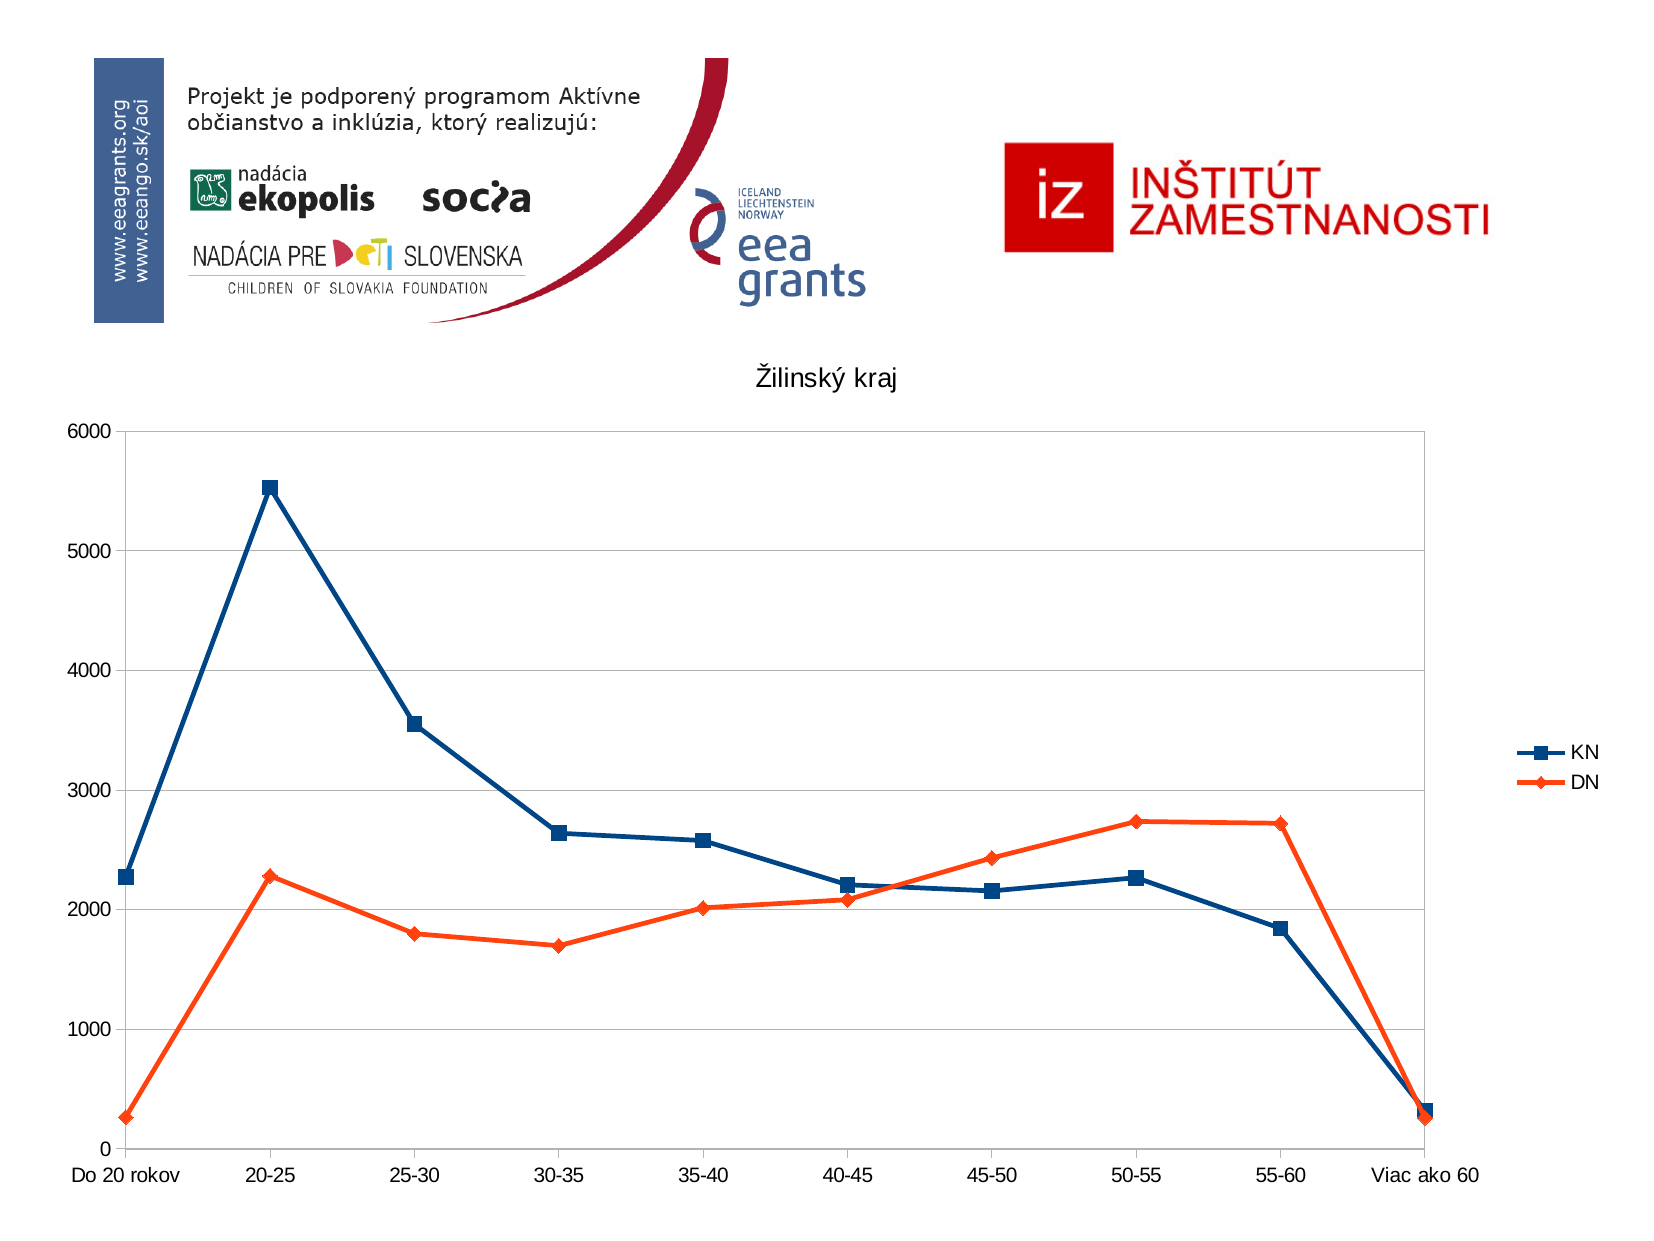

#
### Chart: Žilinský kraj
| Category | KN | DN |
|---|---|---|
| Do 20 rokov | 2275.0 | 266.0 |
| 20-25 | 5530.0 | 2284.0 |
| 25-30 | 3552.0 | 1800.0 |
| 30-35 | 2640.0 | 1699.0 |
| 35-40 | 2578.0 | 2016.0 |
| 40-45 | 2209.0 | 2084.0 |
| 45-50 | 2157.0 | 2433.0 |
| 50-55 | 2268.0 | 2738.0 |
| 55-60 | 1844.0 | 2723.0 |
| Viac ako 60 | 320.0 | 261.0 |ŽILINSKÝ KRAJ